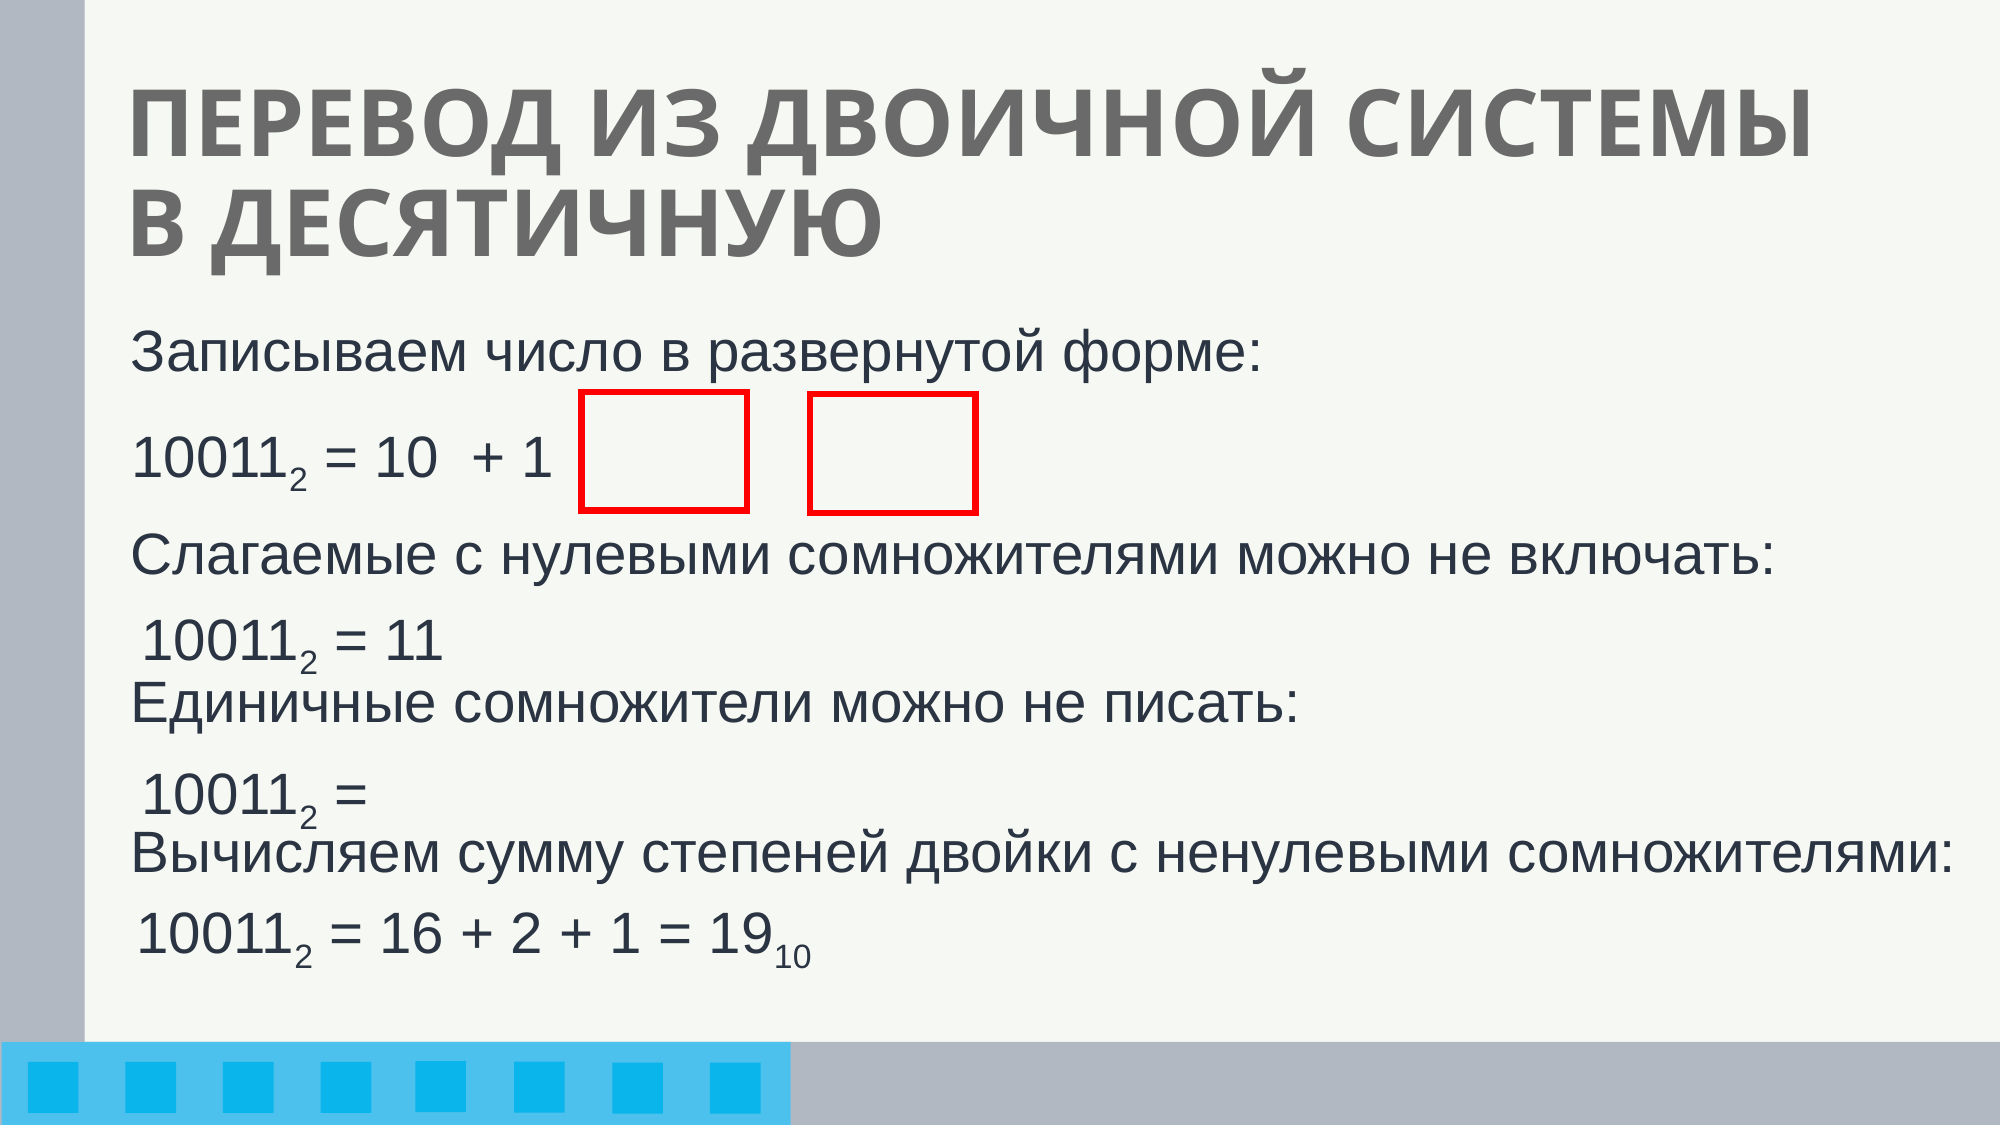

# ПЕРЕВОД ИЗ ДВОИЧНОЙ СИСТЕМЫ В ДЕСЯТИЧНУЮ
Записываем число в развернутой форме:
100112 = 10 + 1
Слагаемые с нулевыми сомножителями можно не включать:
100112 = 11
Единичные сомножители можно не писать:
100112 =
Вычисляем сумму степеней двойки с ненулевыми сомножителями:
100112 = 16 + 2 + 1 = 1910